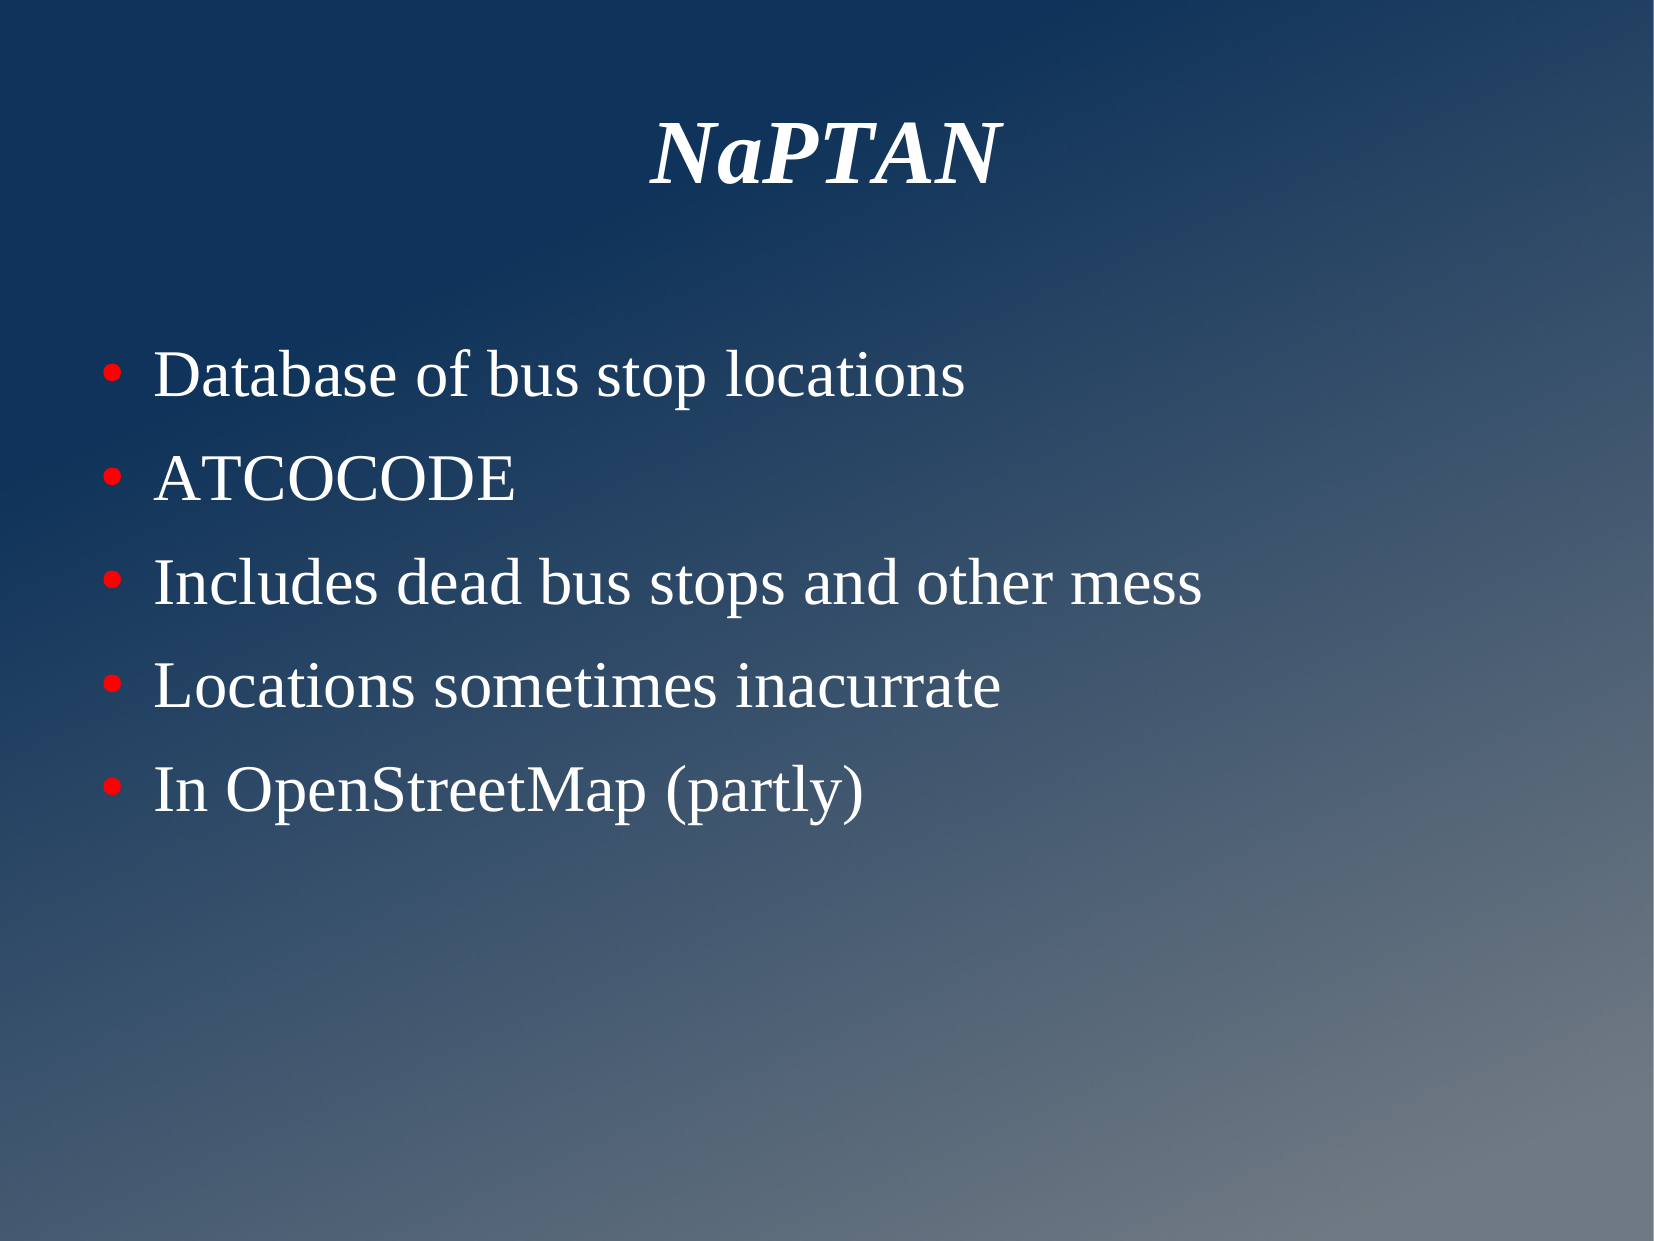

# NaPTAN
Database of bus stop locations
ATCOCODE
Includes dead bus stops and other mess
Locations sometimes inacurrate
In OpenStreetMap (partly)